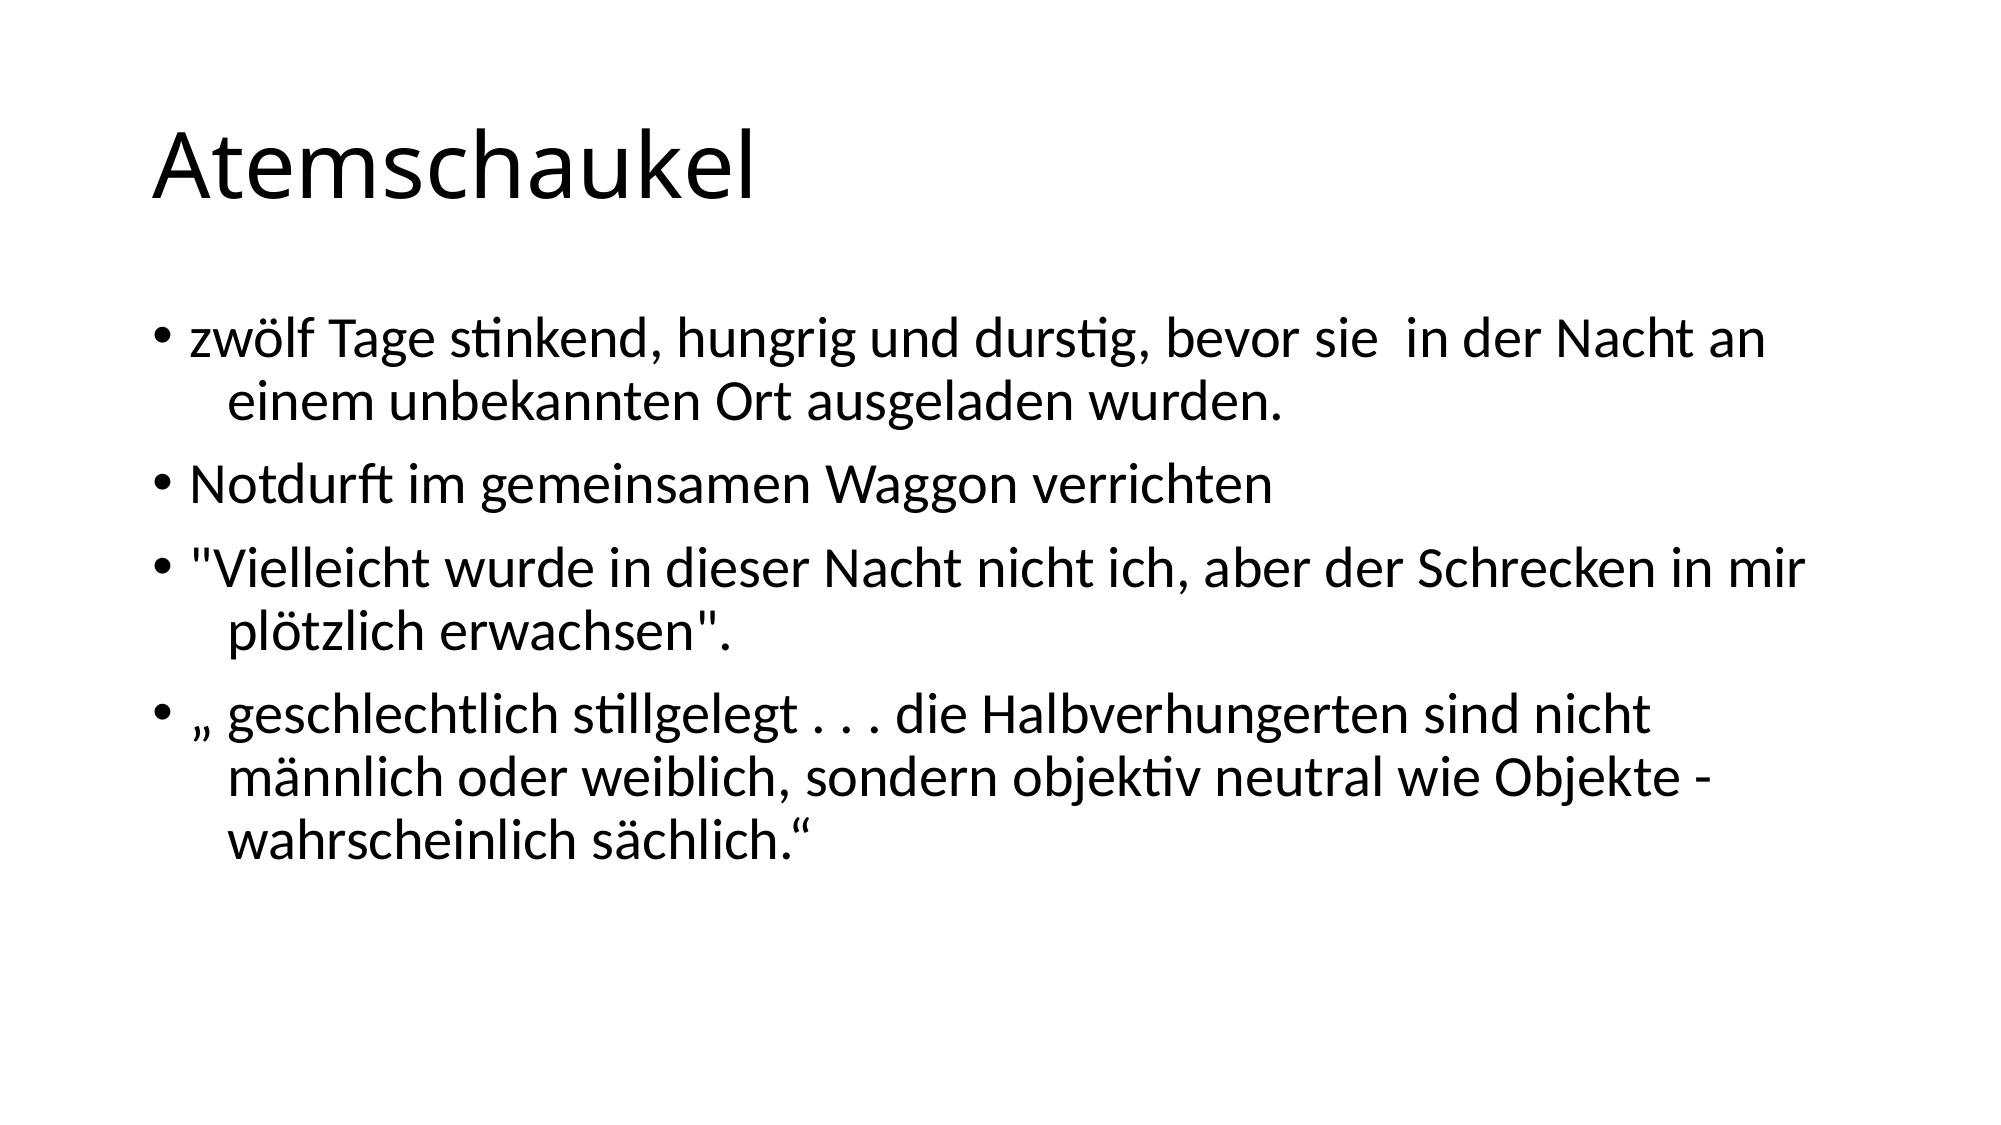

# Atemschaukel
zwölf Tage stinkend, hungrig und durstig, bevor sie in der Nacht an einem unbekannten Ort ausgeladen wurden.
Notdurft im gemeinsamen Waggon verrichten
"Vielleicht wurde in dieser Nacht nicht ich, aber der Schrecken in mir plötzlich erwachsen".
„ geschlechtlich stillgelegt . . . die Halbverhungerten sind nicht männlich oder weiblich, sondern objektiv neutral wie Objekte - wahrscheinlich sächlich.“